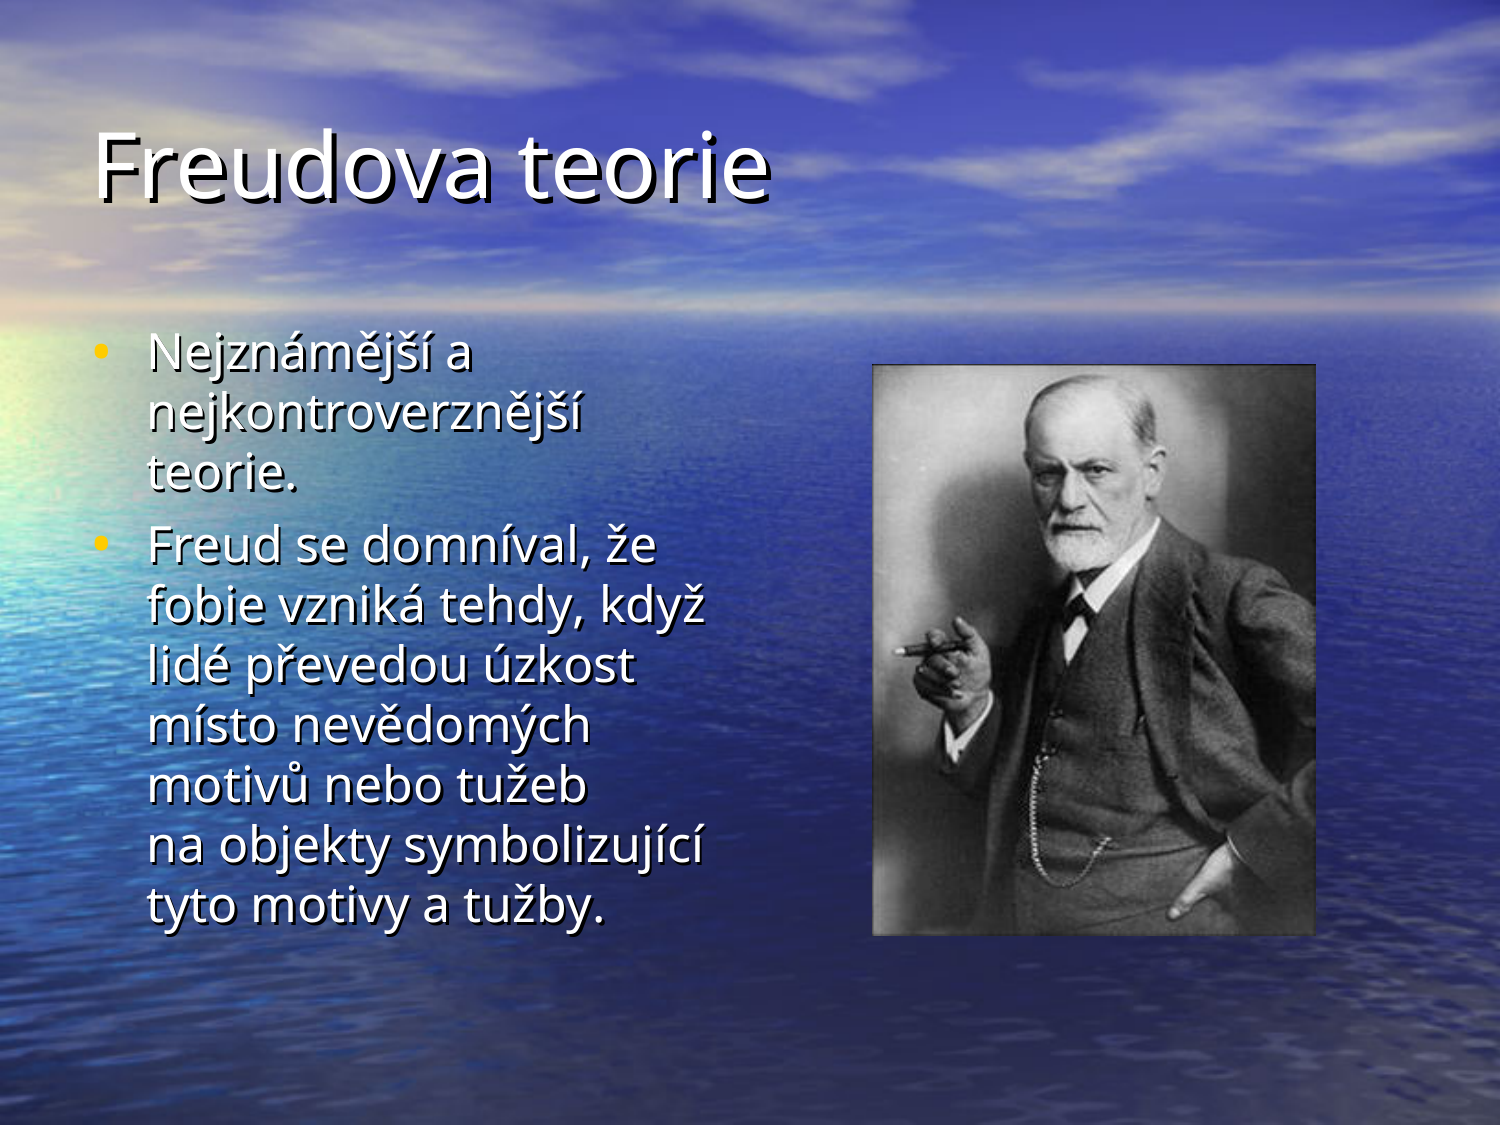

# Freudova teorie
Nejznámější a nejkontroverznější teorie.
Freud se domníval, že fobie vzniká tehdy, když lidé převedou úzkost místo nevědomých motivů nebo tužeb na objekty symbolizující tyto motivy a tužby.